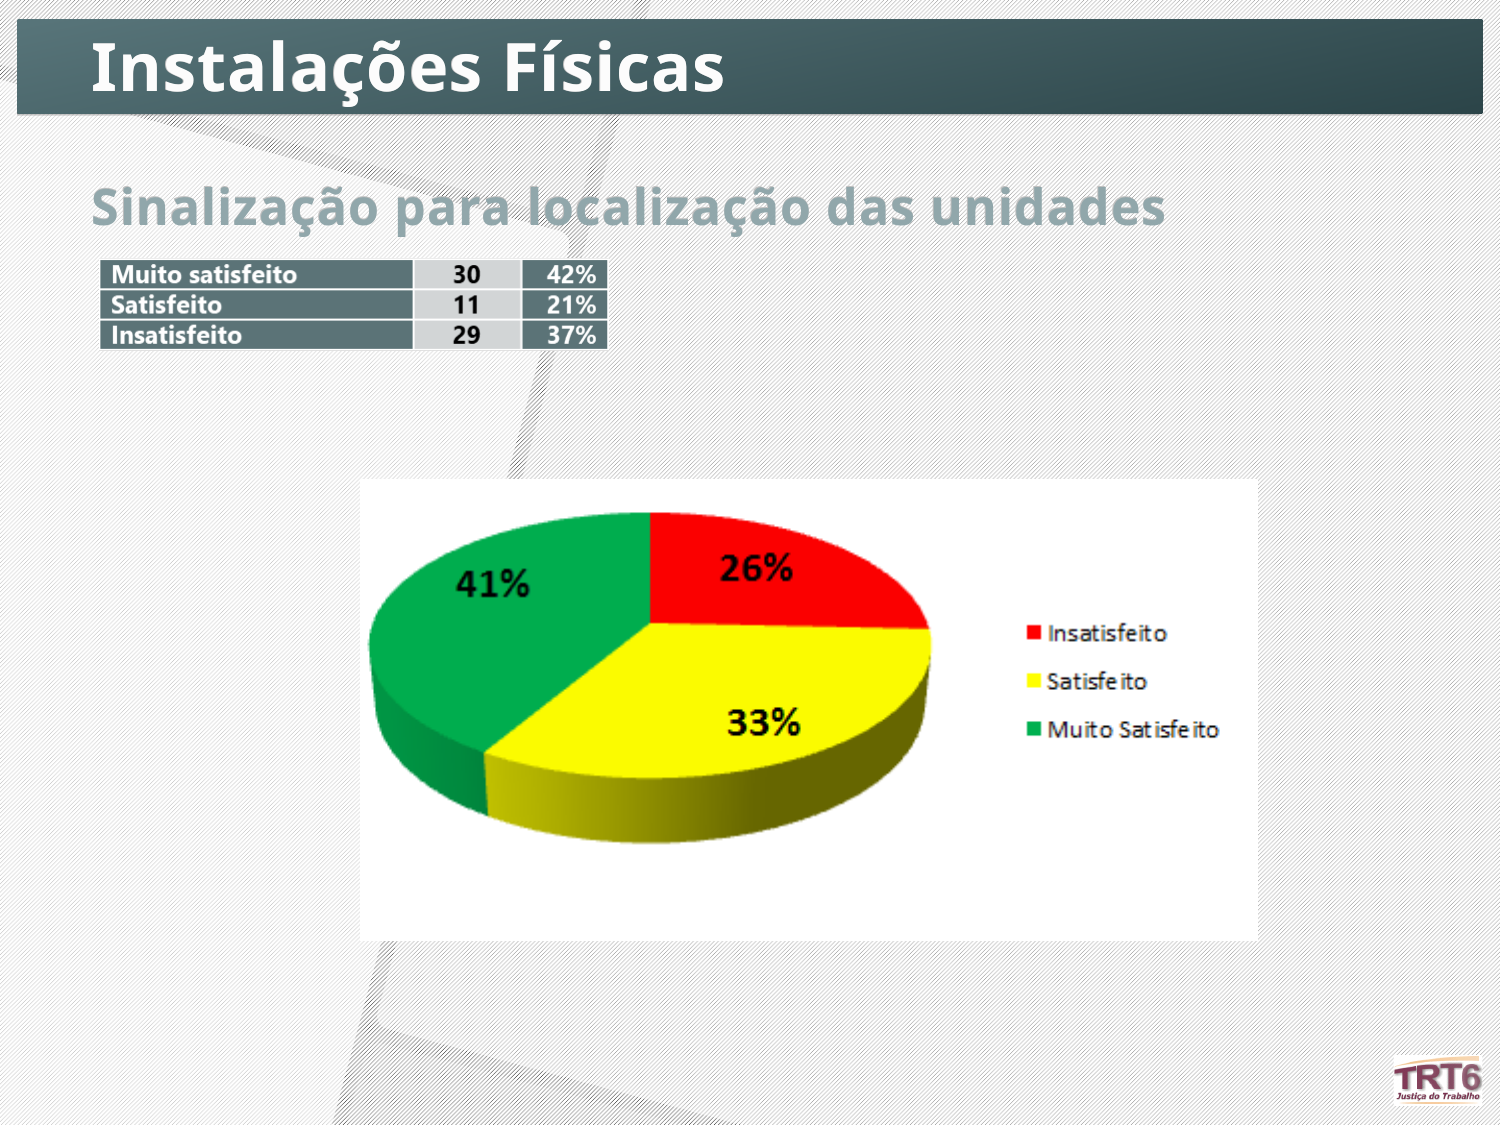

Instalações Físicas
Sinalização para localização das unidades